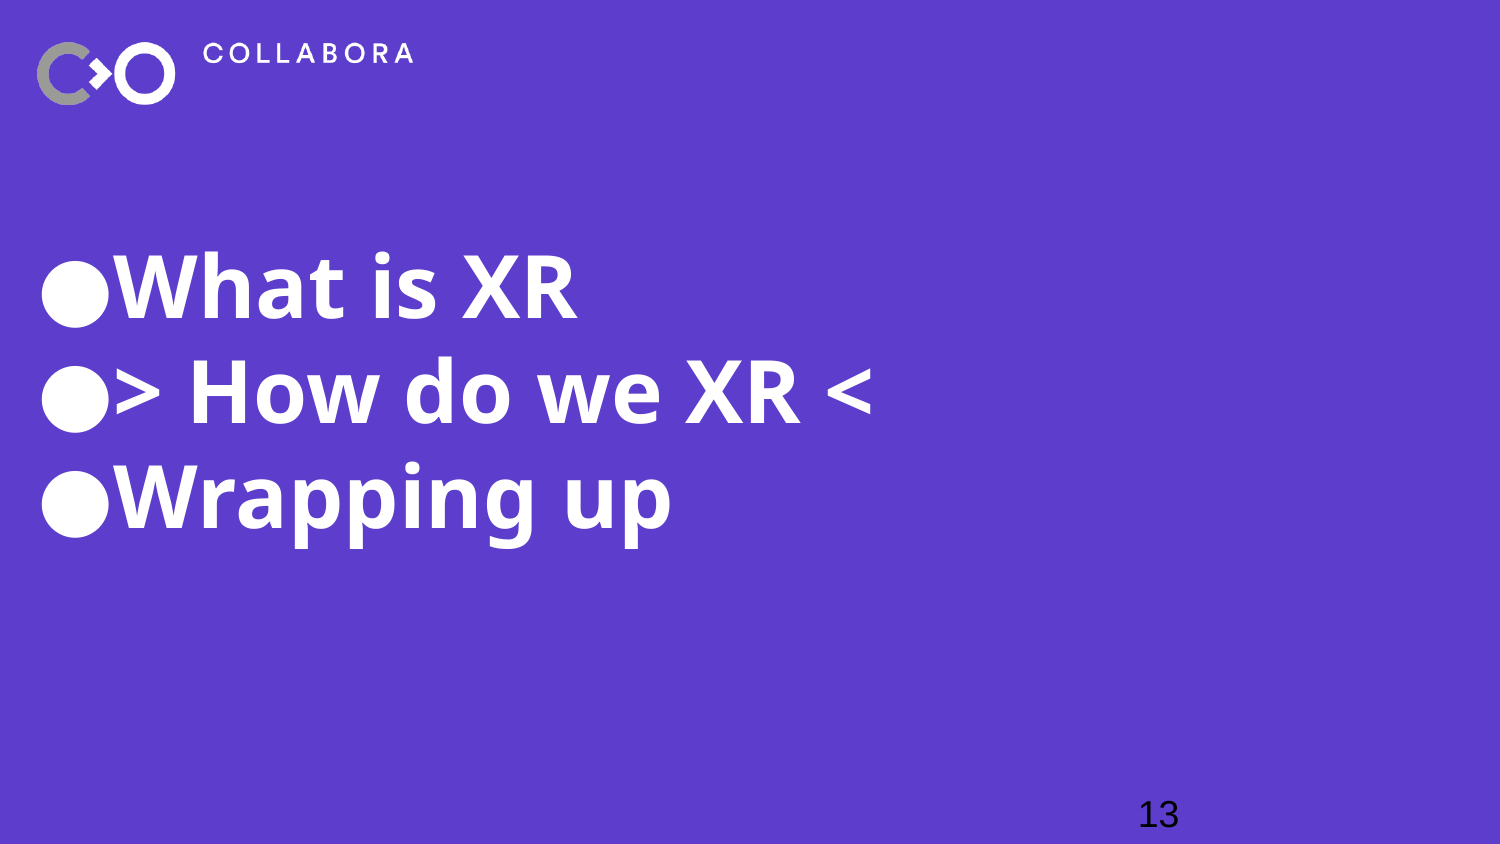

What is XR
> How do we XR <
Wrapping up